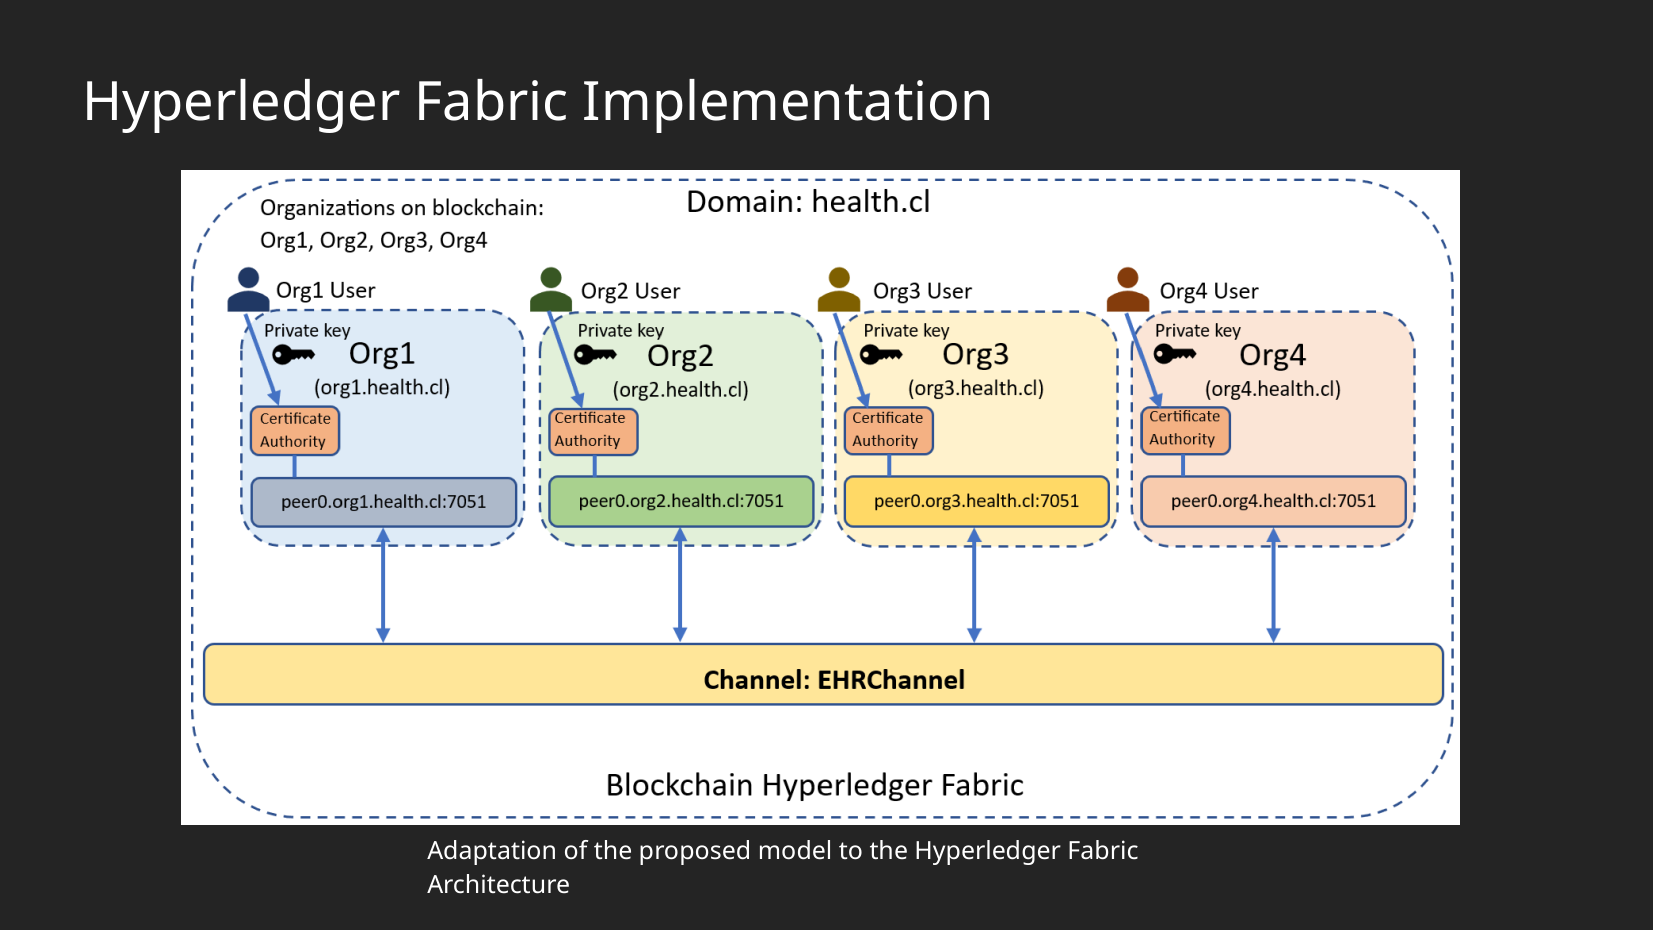

# Hyperledger Fabric Implementation
Adaptation of the proposed model to the Hyperledger Fabric Architecture